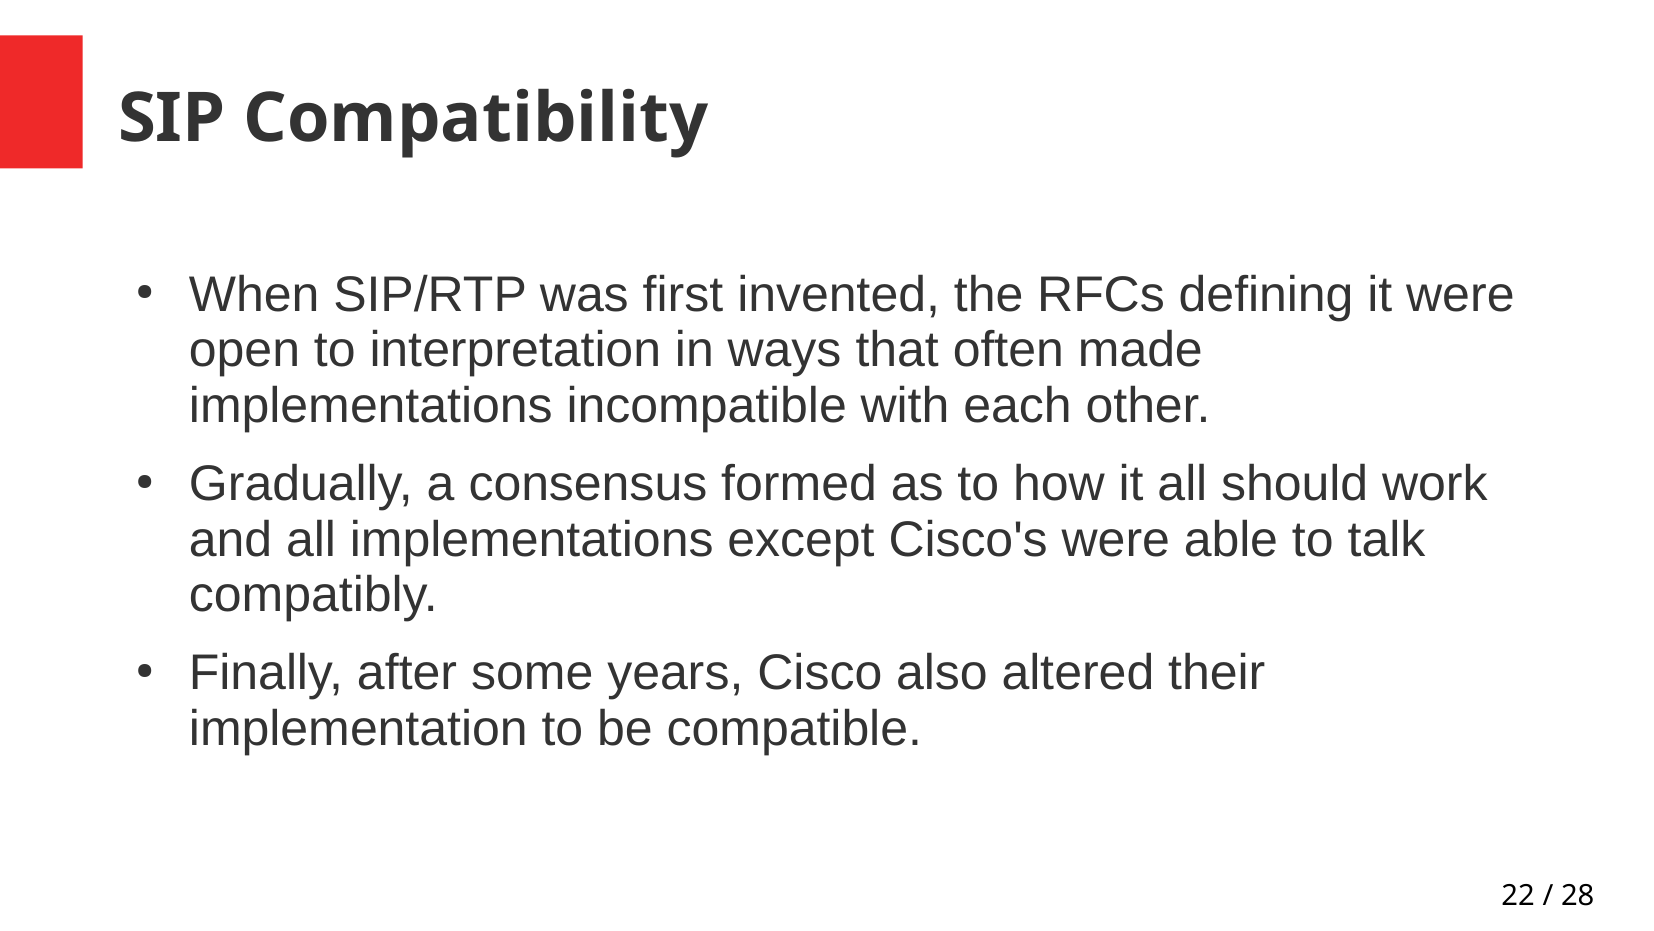

# SIP Compatibility
When SIP/RTP was first invented, the RFCs defining it were open to interpretation in ways that often made implementations incompatible with each other.
Gradually, a consensus formed as to how it all should work and all implementations except Cisco's were able to talk compatibly.
Finally, after some years, Cisco also altered their implementation to be compatible.
22